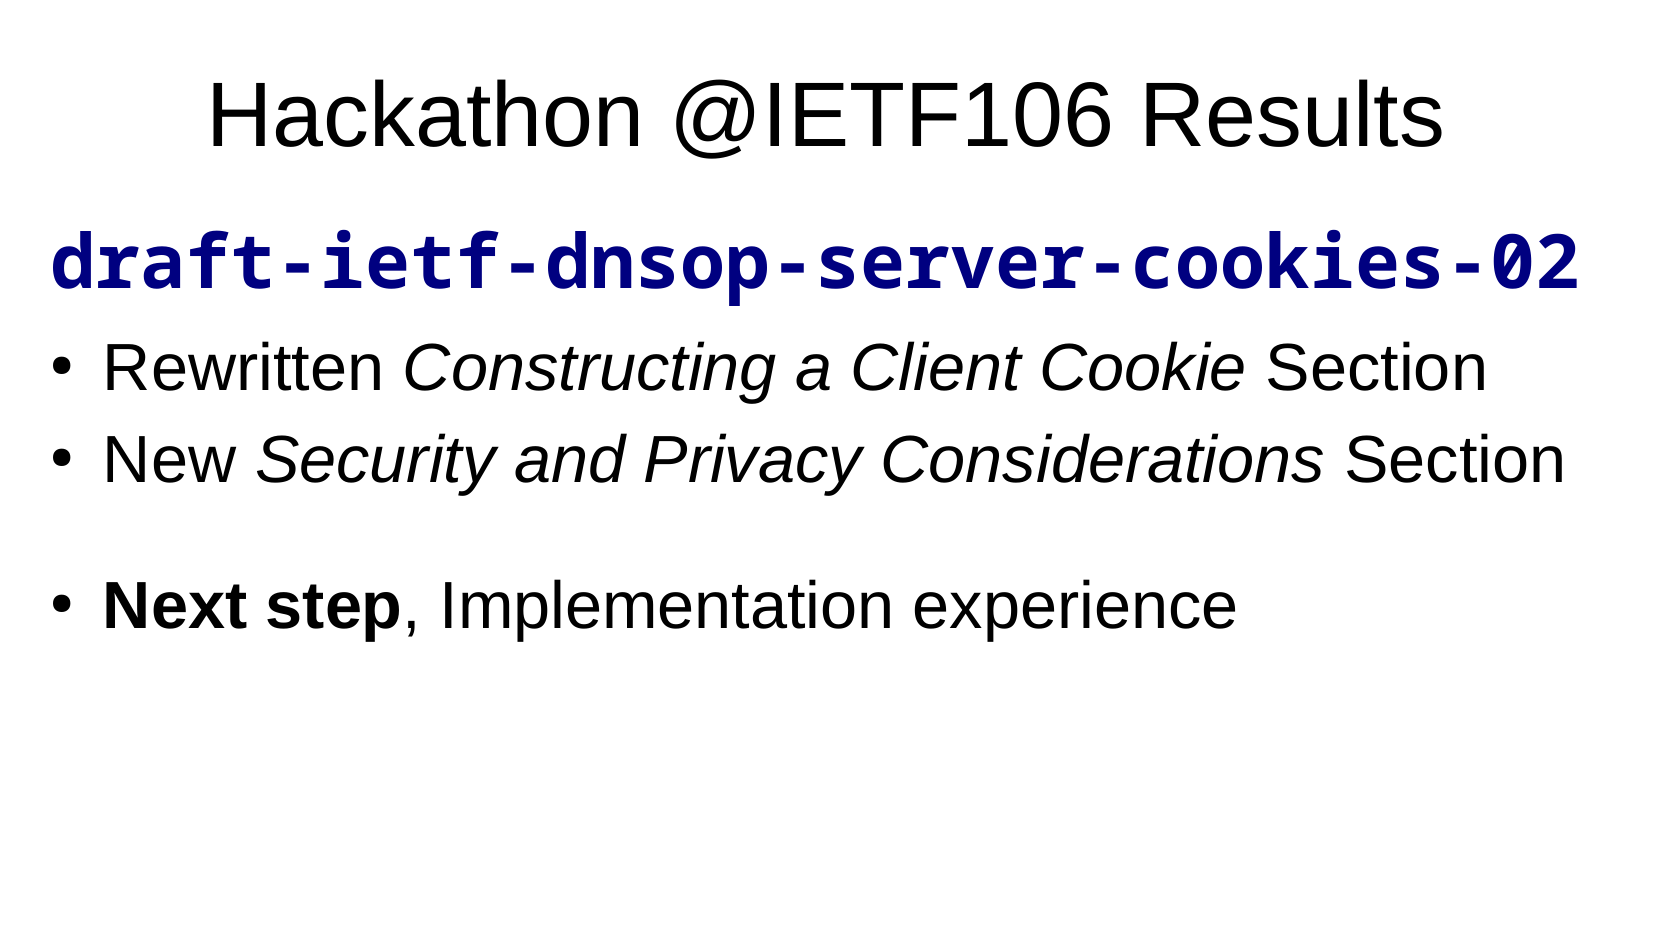

Hackathon @IETF106 Results
draft-ietf-dnsop-server-cookies-02
# Rewritten Constructing a Client Cookie Section
New Security and Privacy Considerations Section
Next step, Implementation experience